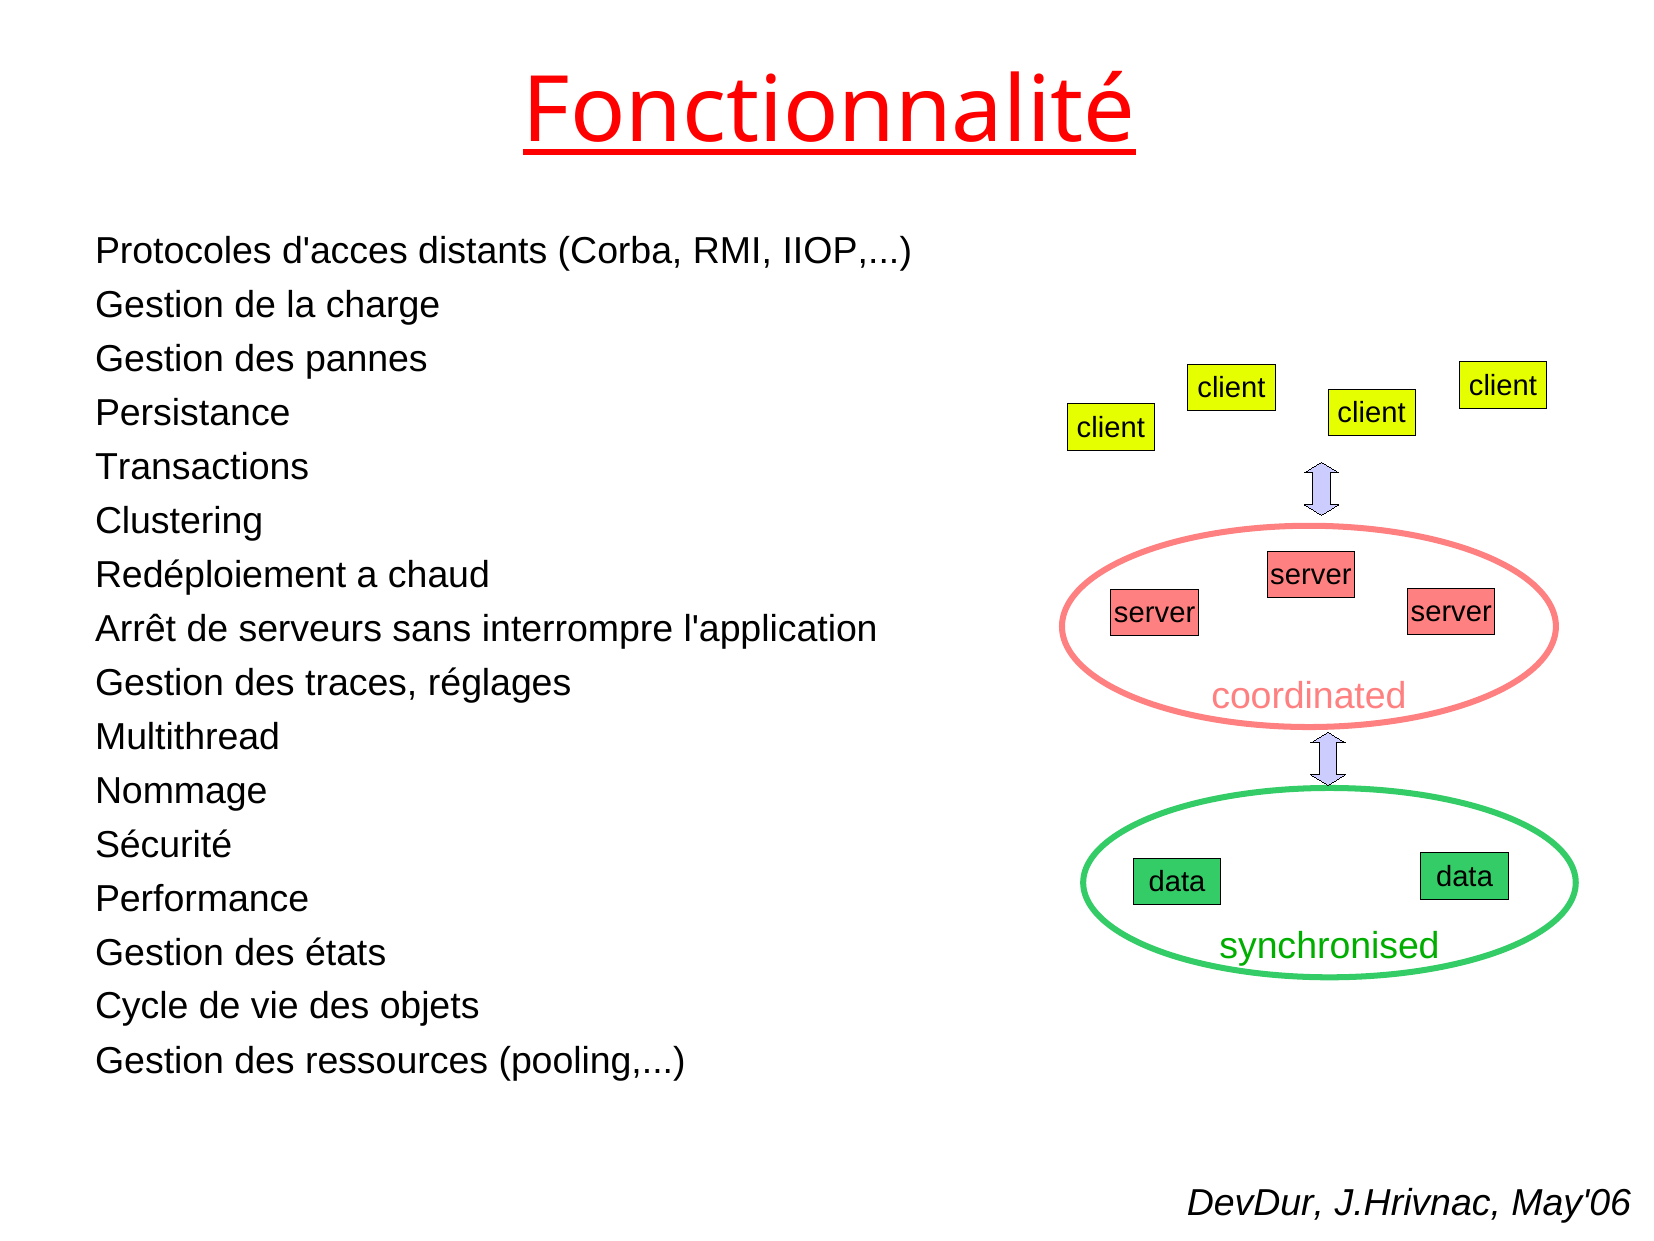

# Fonctionnalité
Protocoles d'acces distants (Corba, RMI, IIOP,...)
Gestion de la charge
Gestion des pannes
Persistance
Transactions
Clustering
Redéploiement a chaud
Arrêt de serveurs sans interrompre l'application
Gestion des traces, réglages
Multithread
Nommage
Sécurité
Performance
Gestion des états
Cycle de vie des objets
Gestion des ressources (pooling,...)
client
client
client
client
coordinated
server
server
server
synchronised
data
data
DevDur, J.Hrivnac, May'06